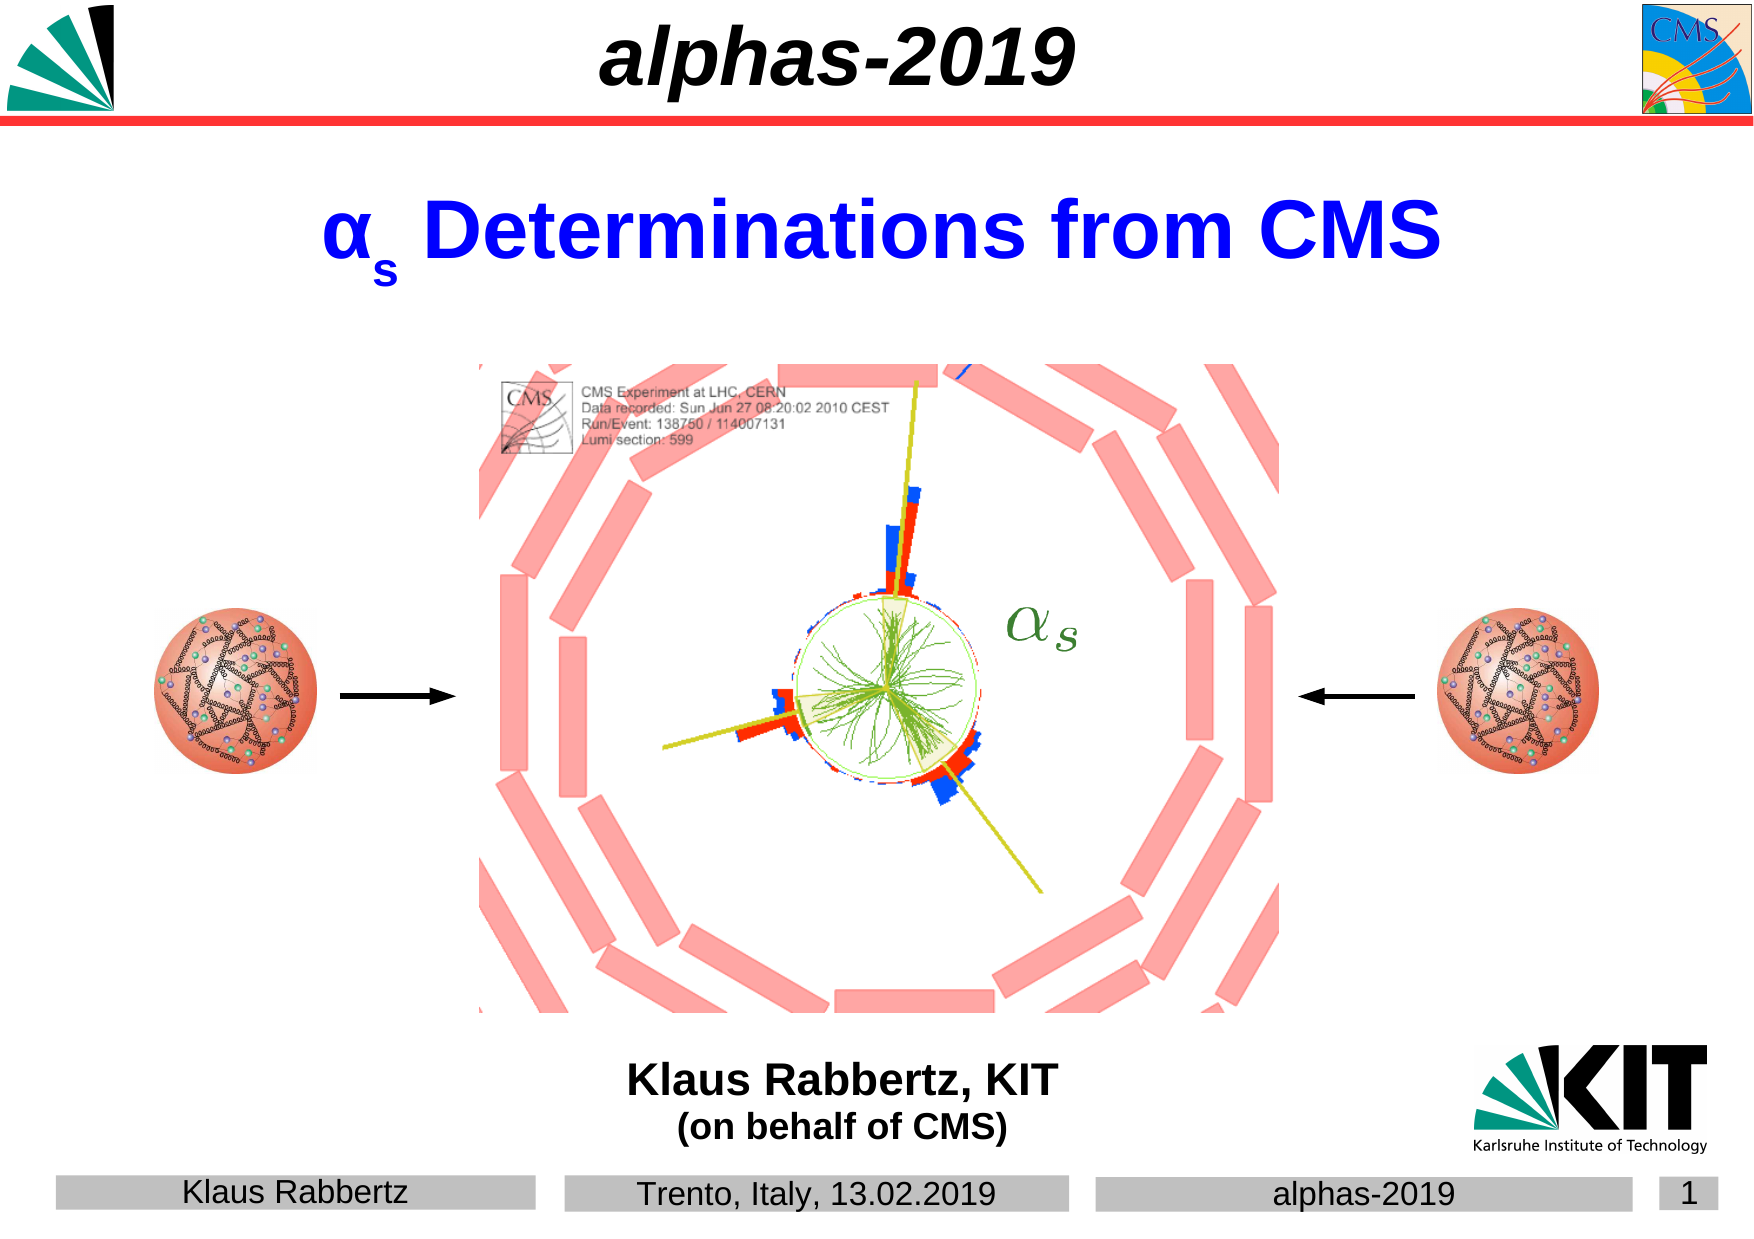

# alphas-2019
 αs Determinations from CMS
Klaus Rabbertz, KIT
(on behalf of CMS)